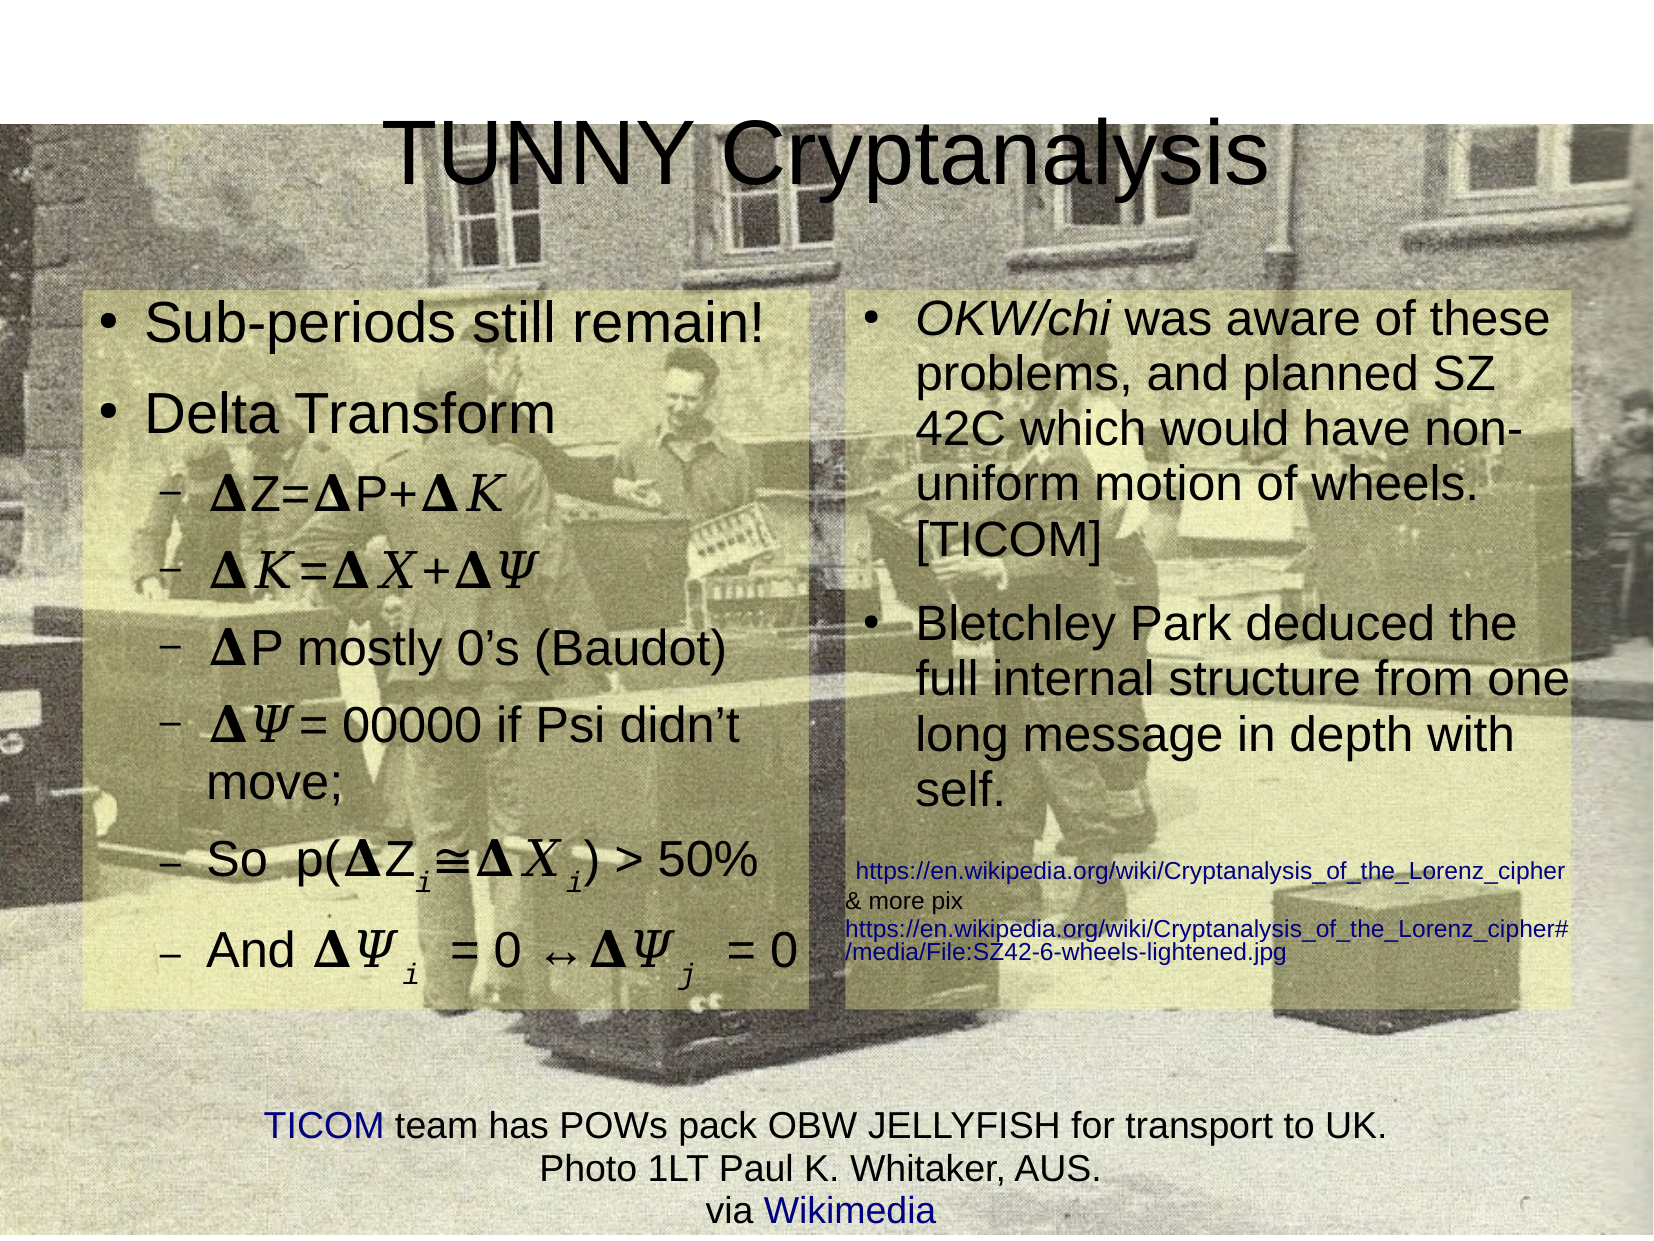

# TUNNY Cryptanalysis
Sub-periods still remain!
Delta Transform
𝚫Z=𝚫P+𝚫𝛫
𝚫𝛫=𝚫𝛸+𝚫𝛹
𝚫P mostly 0’s (Baudot)
𝚫𝛹= 00000 if Psi didn’t move;
So p(𝚫Zi≅𝚫𝛸i) > 50%
And 𝚫𝛹i = 0 ↔𝚫𝛹j = 0
OKW/chi was aware of these problems, and planned SZ 42C which would have non-uniform motion of wheels. [TICOM]
Bletchley Park deduced the full internal structure from one long message in depth with self.
 https://en.wikipedia.org/wiki/Cryptanalysis_of_the_Lorenz_cipher & more pix https://en.wikipedia.org/wiki/Cryptanalysis_of_the_Lorenz_cipher#/media/File:SZ42-6-wheels-lightened.jpg
TICOM team has POWs pack OBW JELLYFISH for transport to UK.
Photo 1LT Paul K. Whitaker, AUS.
via Wikimedia